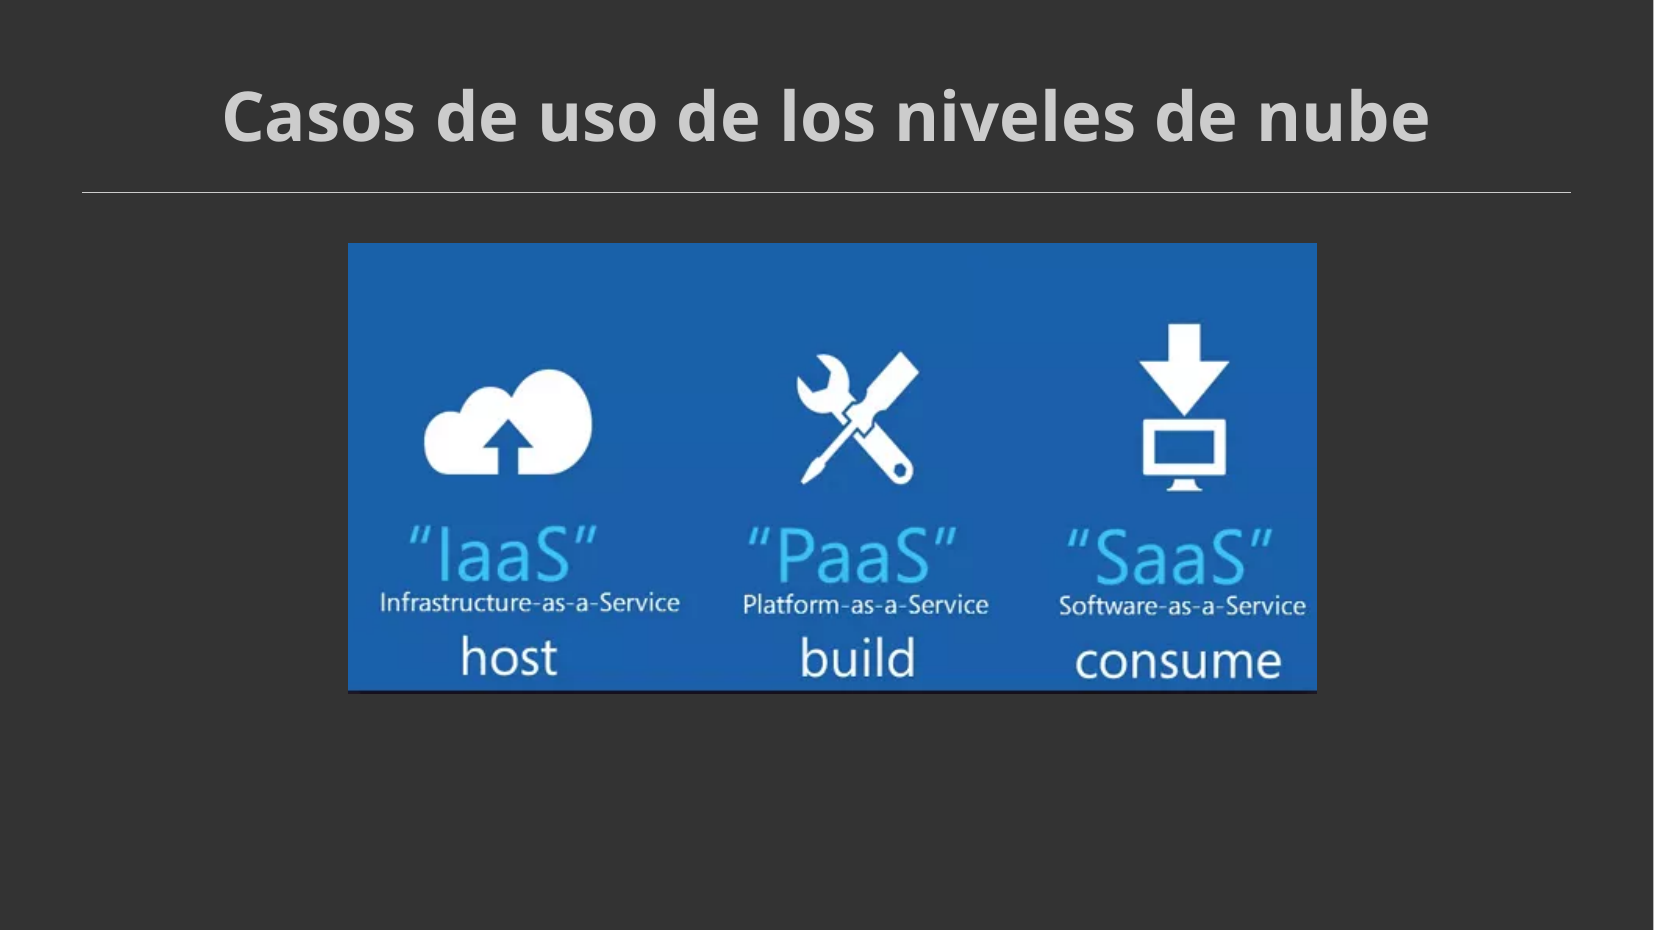

# Casos de uso de los niveles de nube